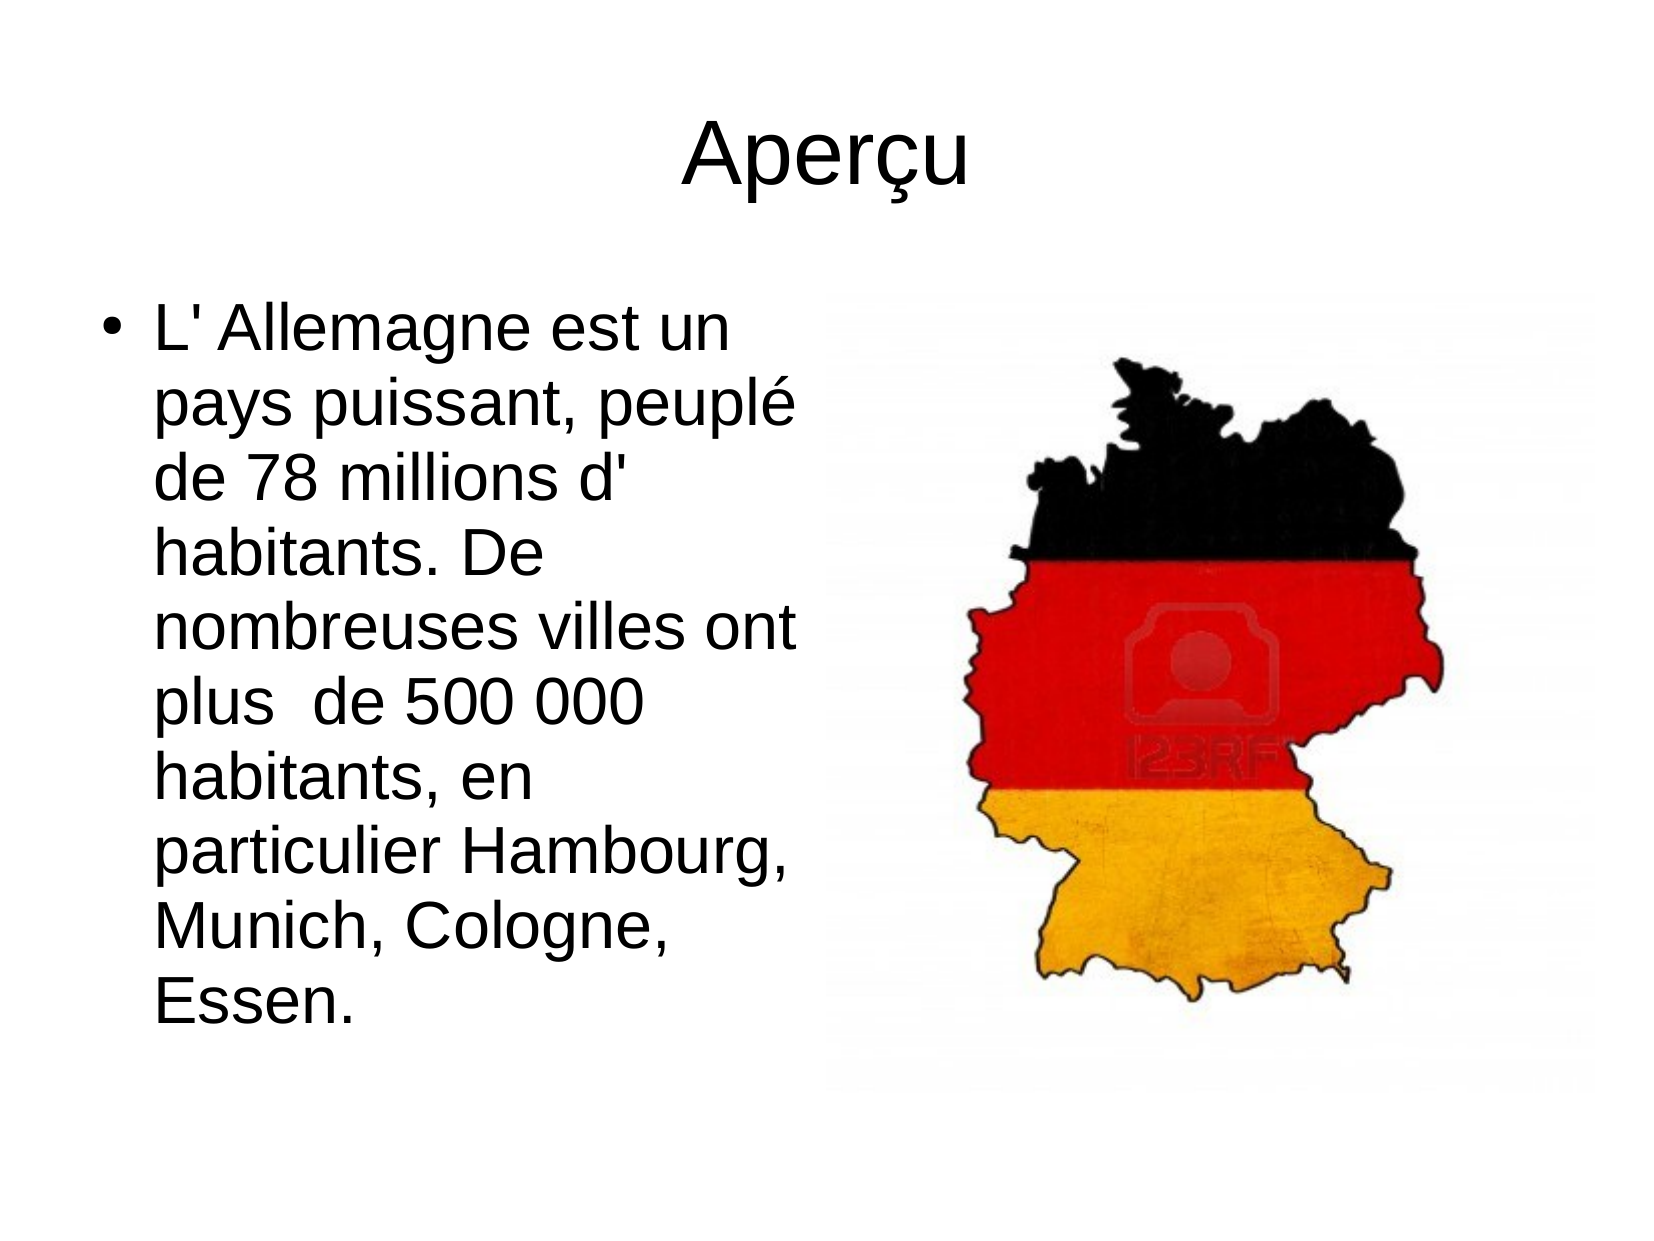

# Aperçu
L' Allemagne est un pays puissant, peuplé de 78 millions d' habitants. De nombreuses villes ont plus de 500 000 habitants, en particulier Hambourg, Munich, Cologne, Essen.